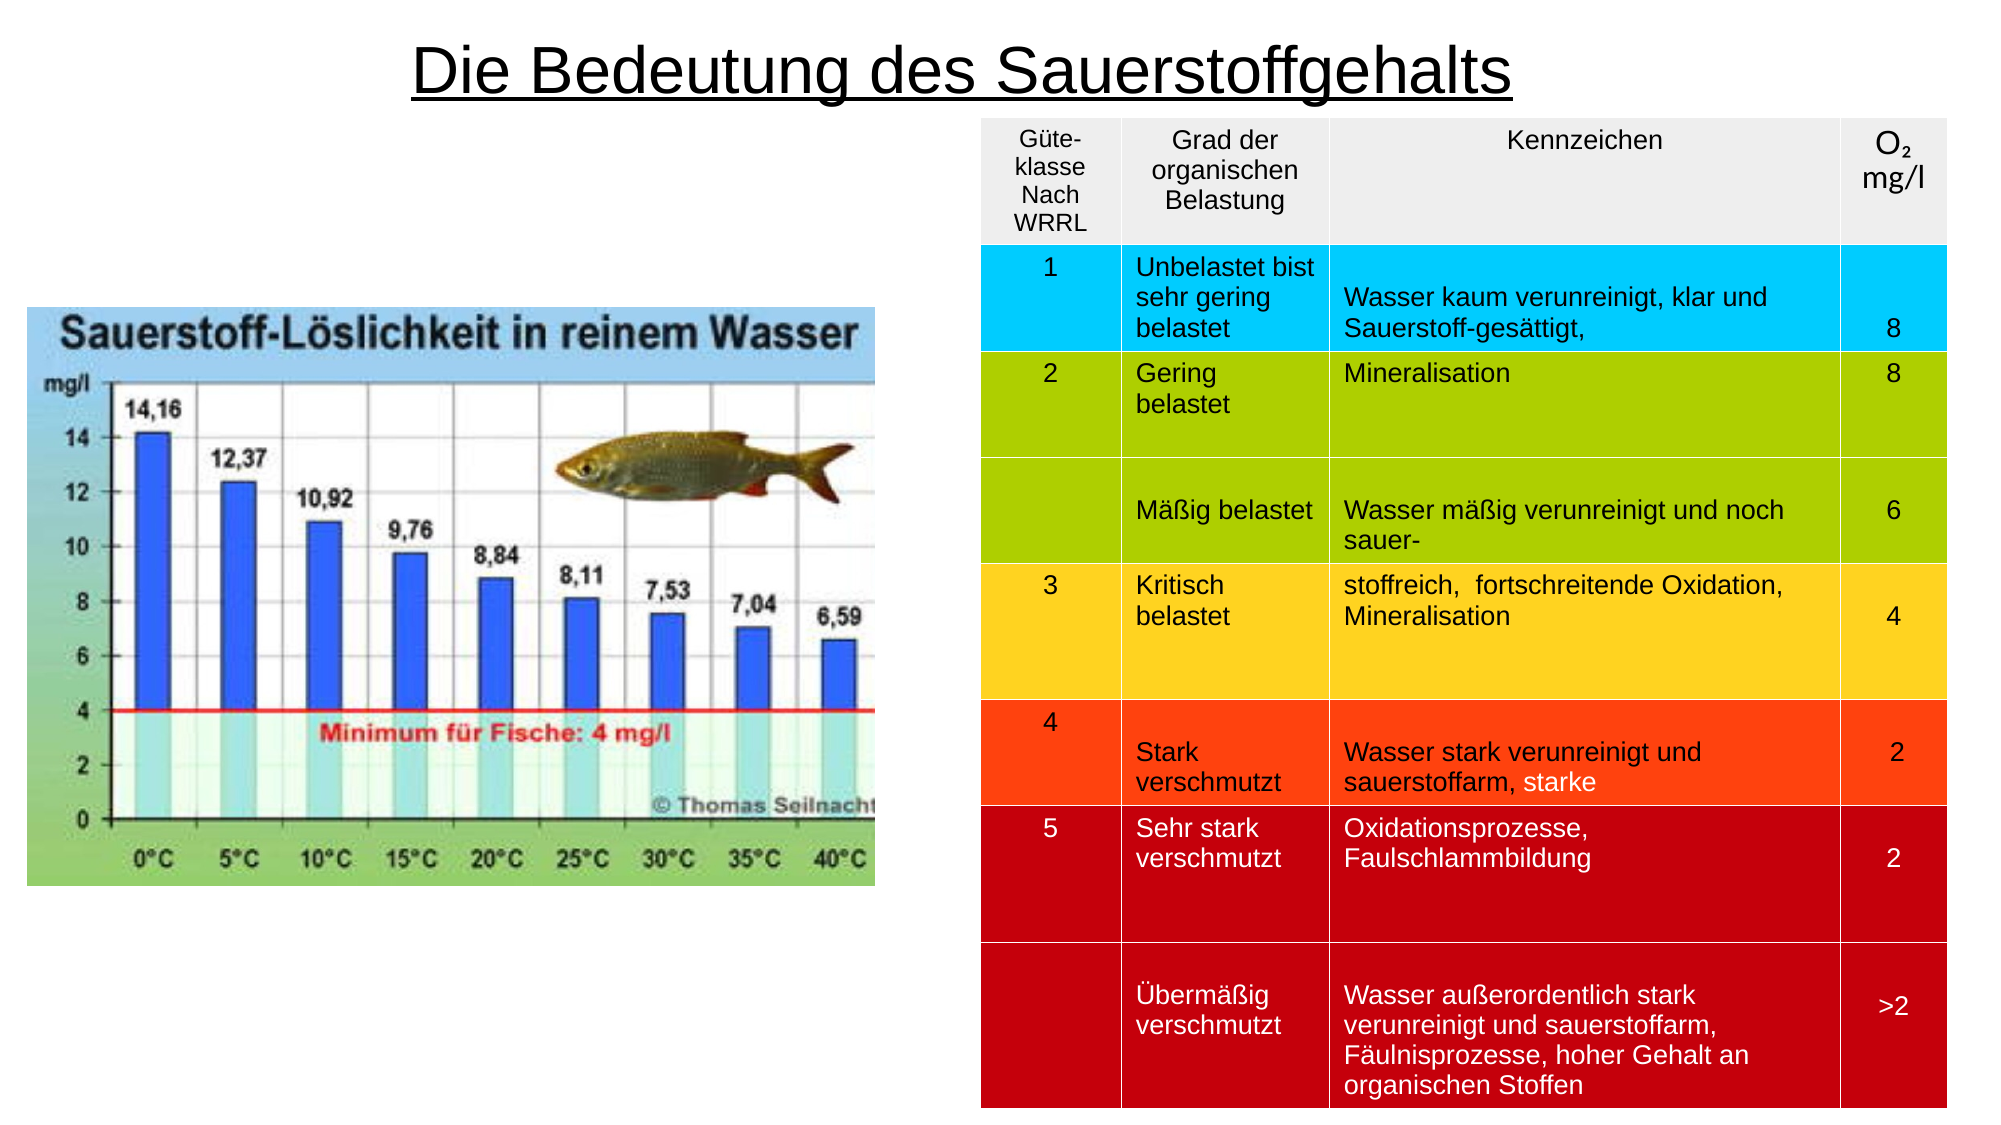

# Die Bedeutung des Sauerstoffgehalts
| Güte- klasse Nach WRRL | Grad der organischen Belastung | Kennzeichen | O₂ mg/l |
| --- | --- | --- | --- |
| 1 | Unbelastet bist sehr gering belastet | Wasser kaum verunreinigt, klar und Sauerstoff-gesättigt, | 8 |
| 2 | Gering belastet | Mineralisation | 8 |
| | Mäßig belastet | Wasser mäßig verunreinigt und noch sauer- | 6 |
| 3 | Kritisch belastet | stoffreich, fortschreitende Oxidation, Mineralisation | 4 |
| 4 | Stark verschmutzt | Wasser stark verunreinigt und sauerstoffarm, starke | 2 |
| 5 | Sehr stark verschmutzt | Oxidationsprozesse, Faulschlammbildung | 2 |
| | Übermäßig verschmutzt | Wasser außerordentlich stark verunreinigt und sauerstoffarm, Fäulnisprozesse, hoher Gehalt an organischen Stoffen | >2 |